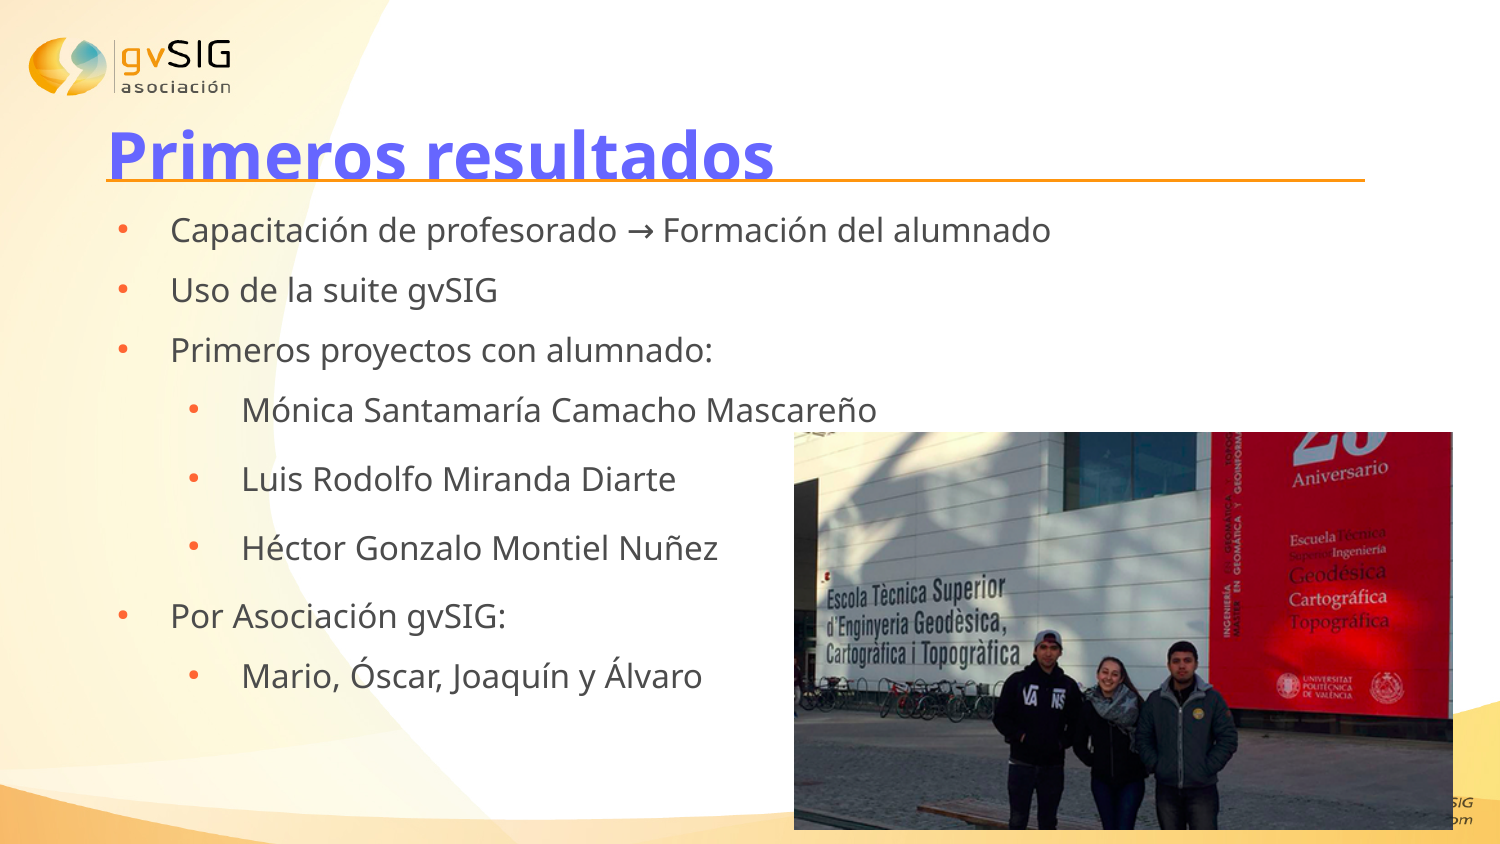

# Primeros resultados
Capacitación de profesorado → Formación del alumnado
Uso de la suite gvSIG
Primeros proyectos con alumnado:
Mónica Santamaría Camacho Mascareño
Luis Rodolfo Miranda Diarte
Héctor Gonzalo Montiel Nuñez
Por Asociación gvSIG:
Mario, Óscar, Joaquín y Álvaro